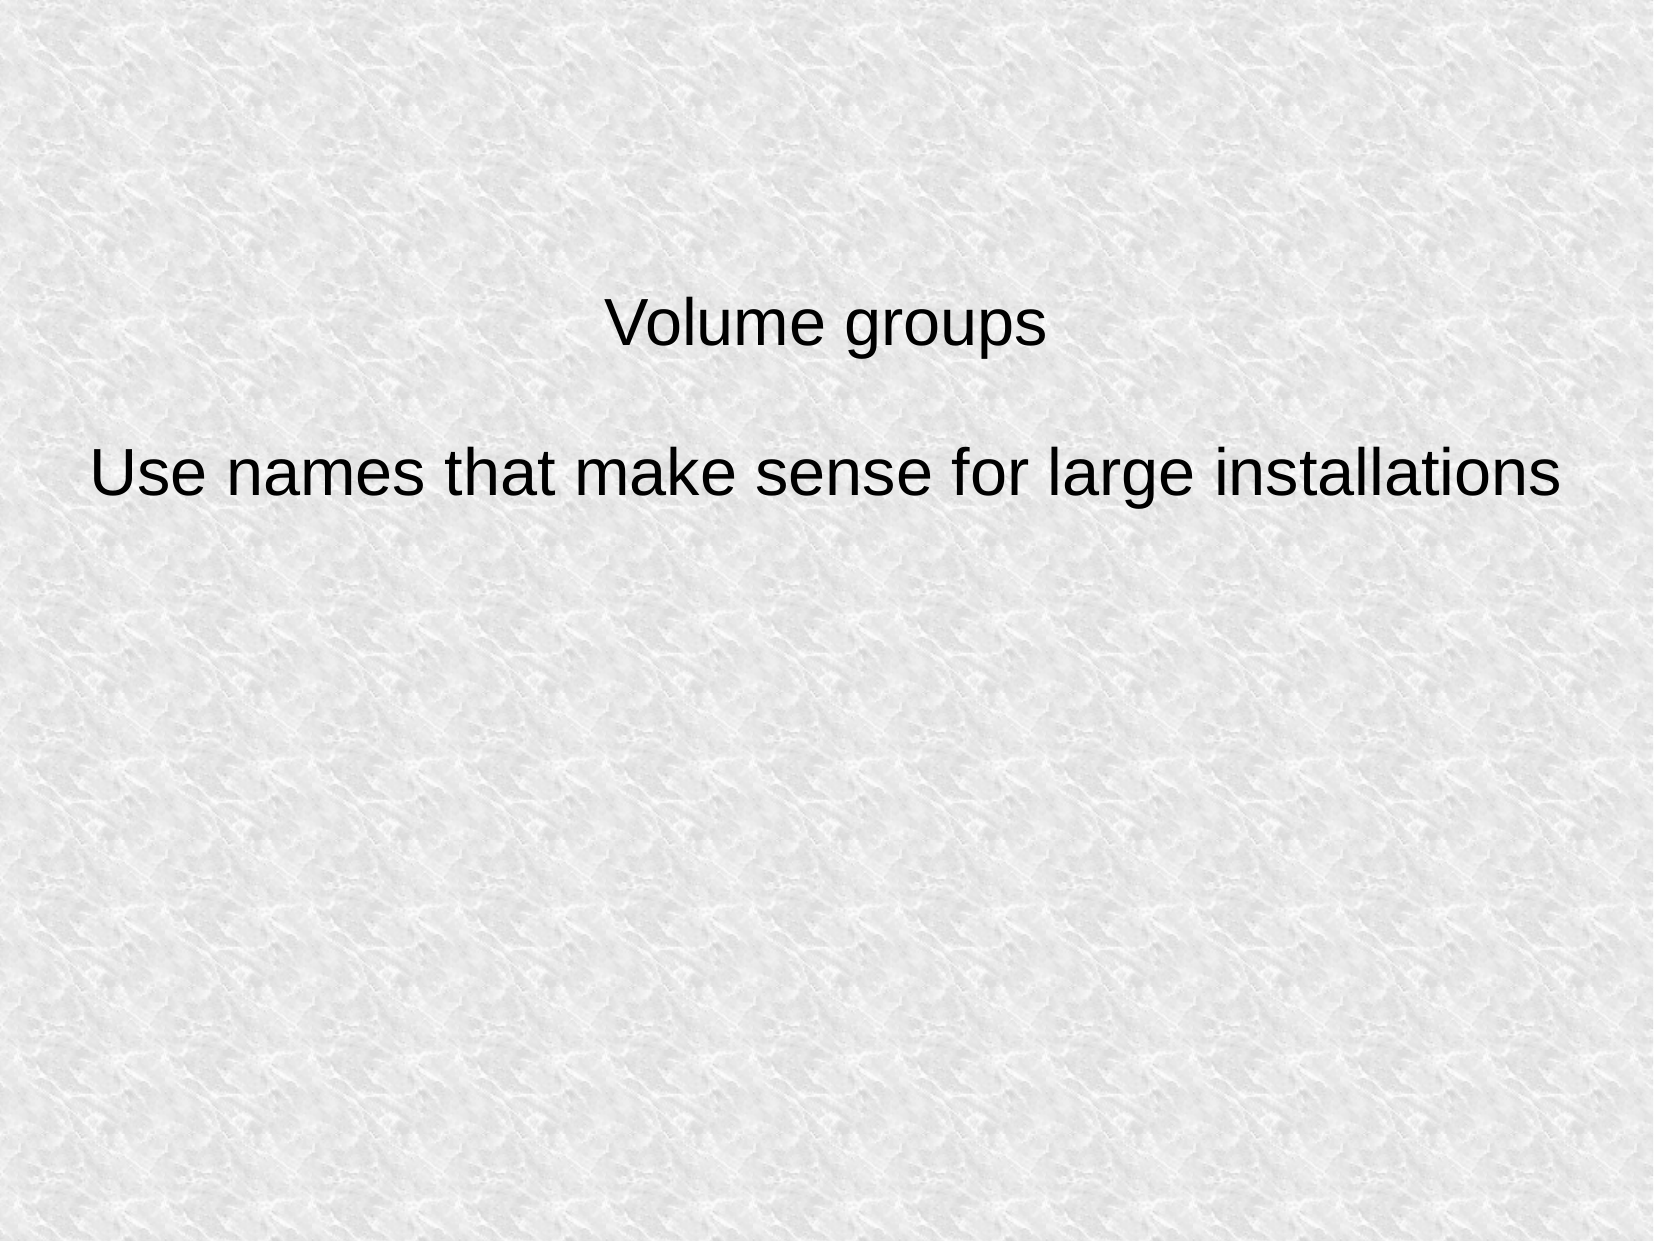

# Volume groups
Use names that make sense for large installations